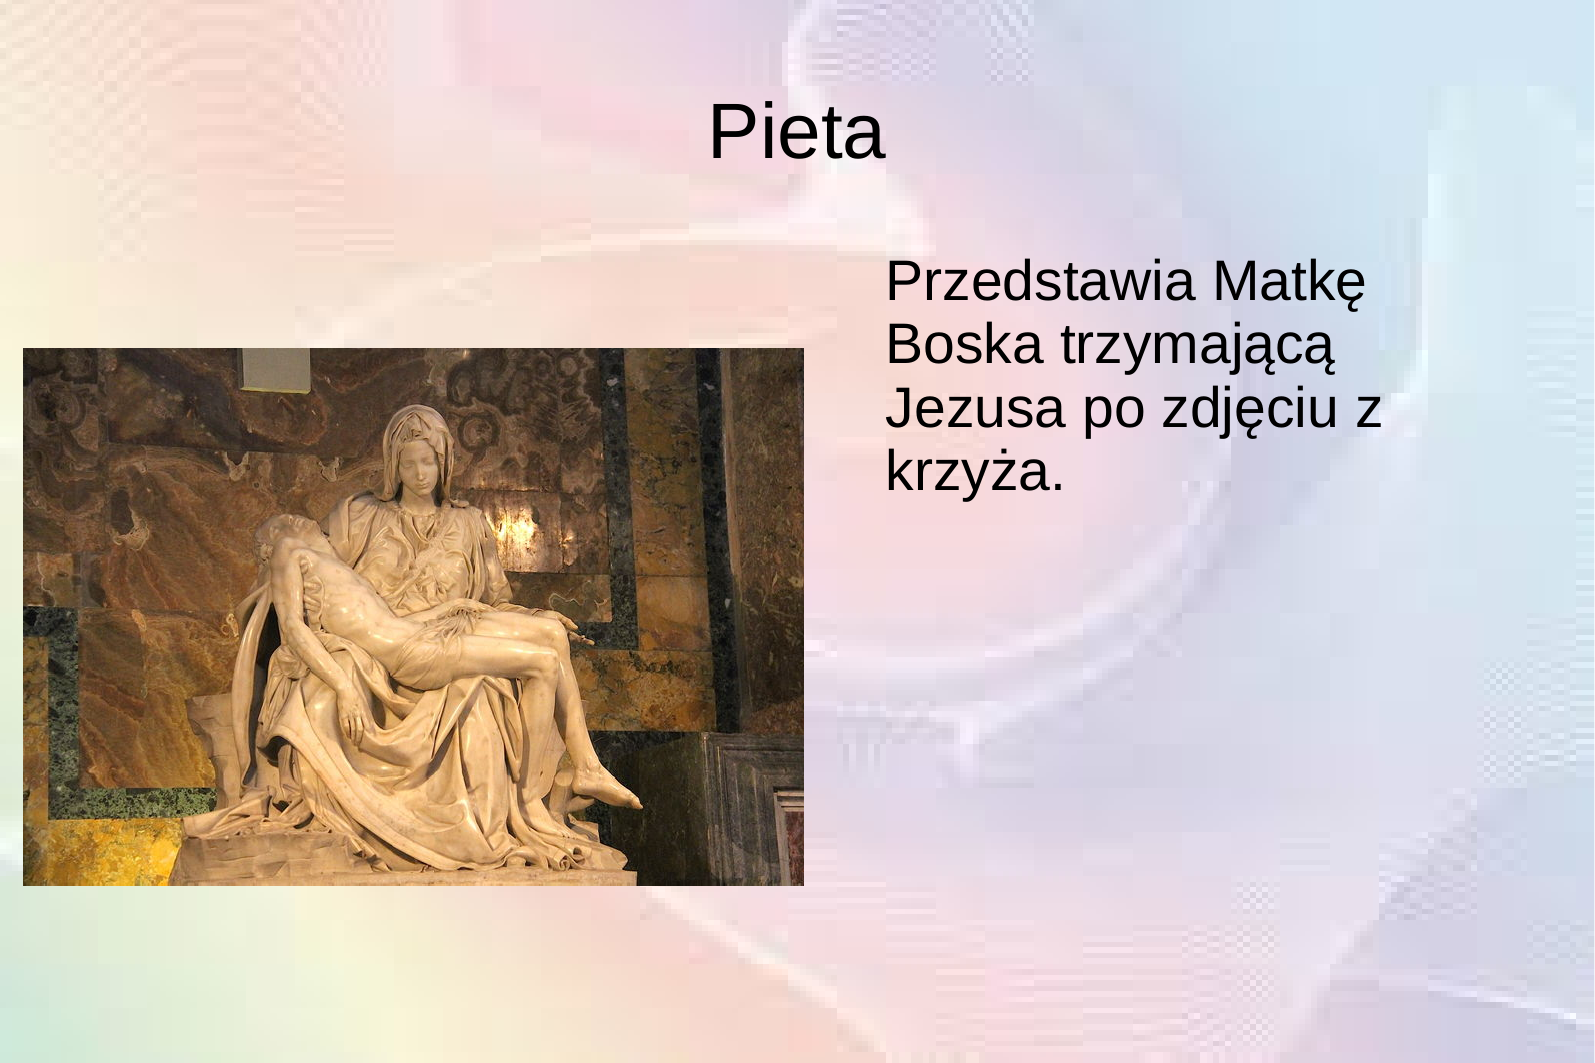

# Pieta
Przedstawia Matkę Boska trzymającą Jezusa po zdjęciu z krzyża.